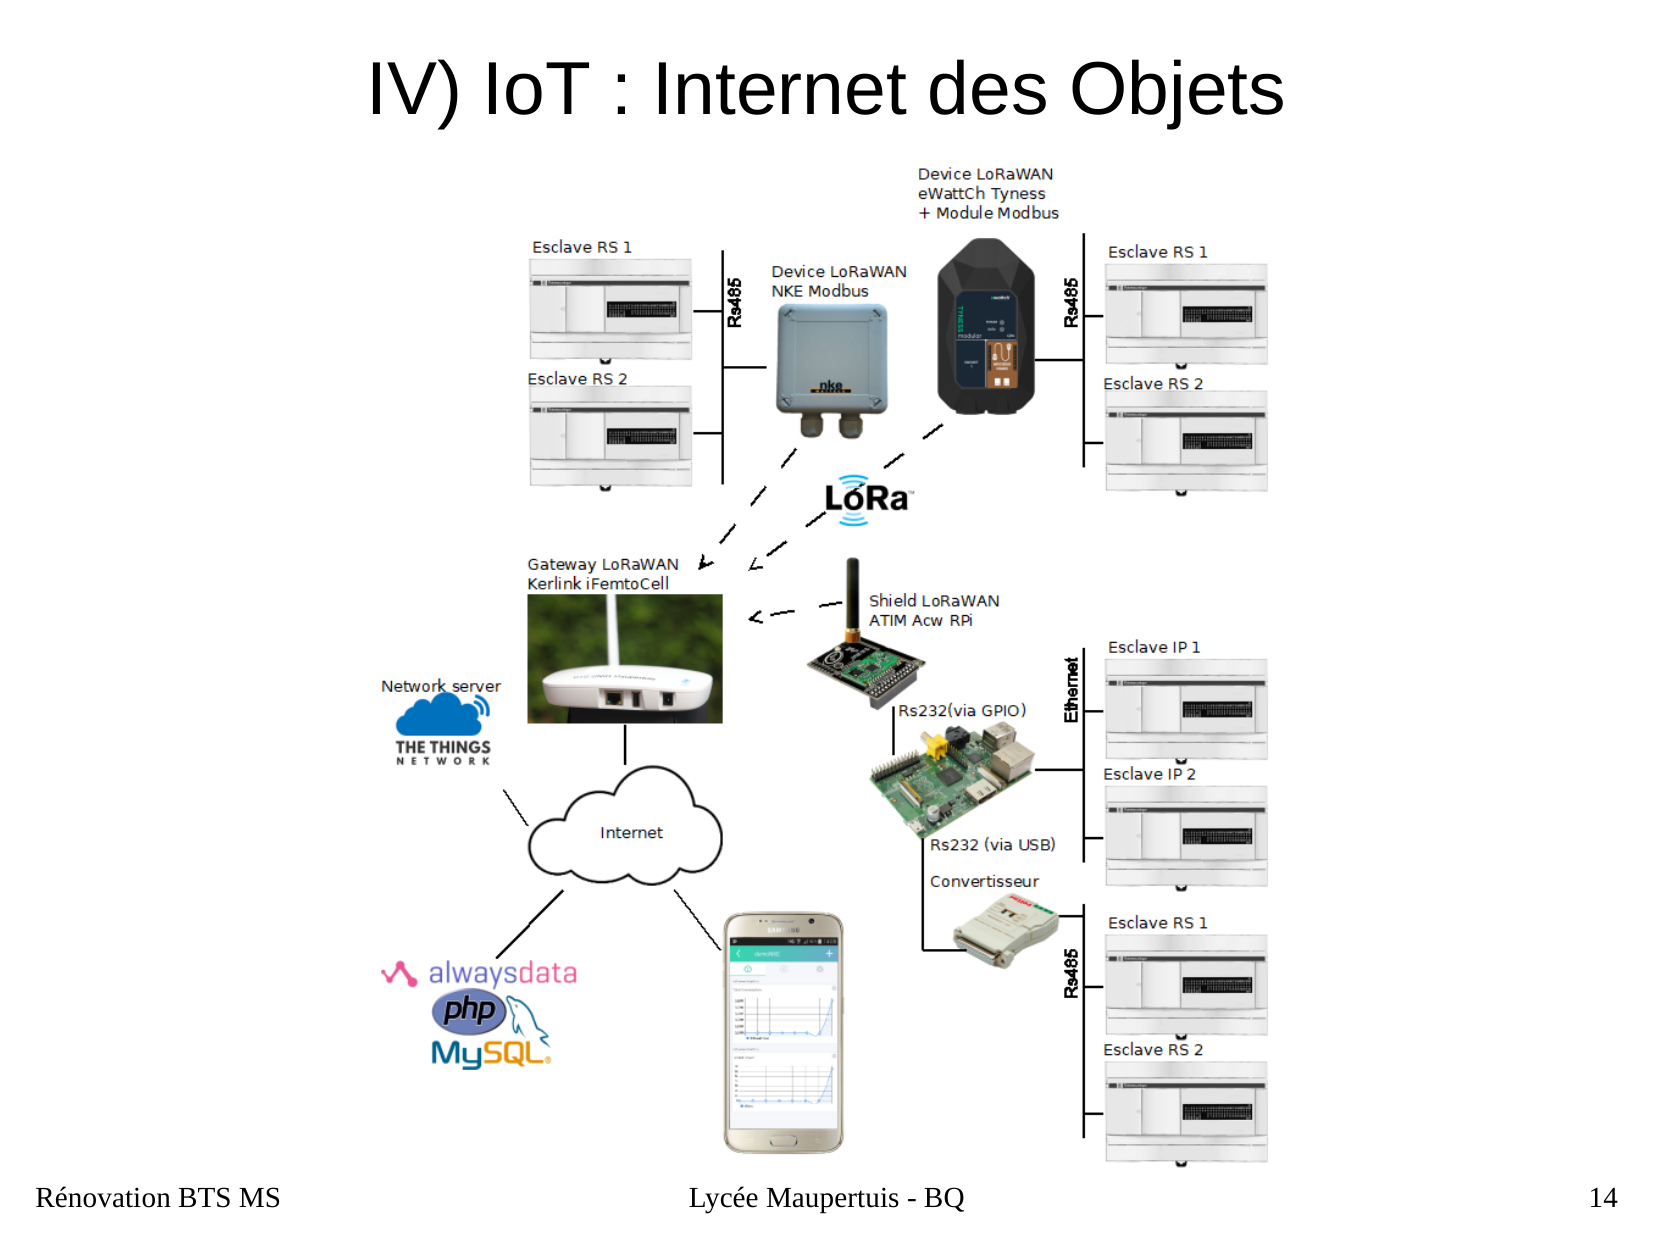

# IV) IoT : Internet des Objets
Rénovation BTS MS
Lycée Maupertuis - BQ
14